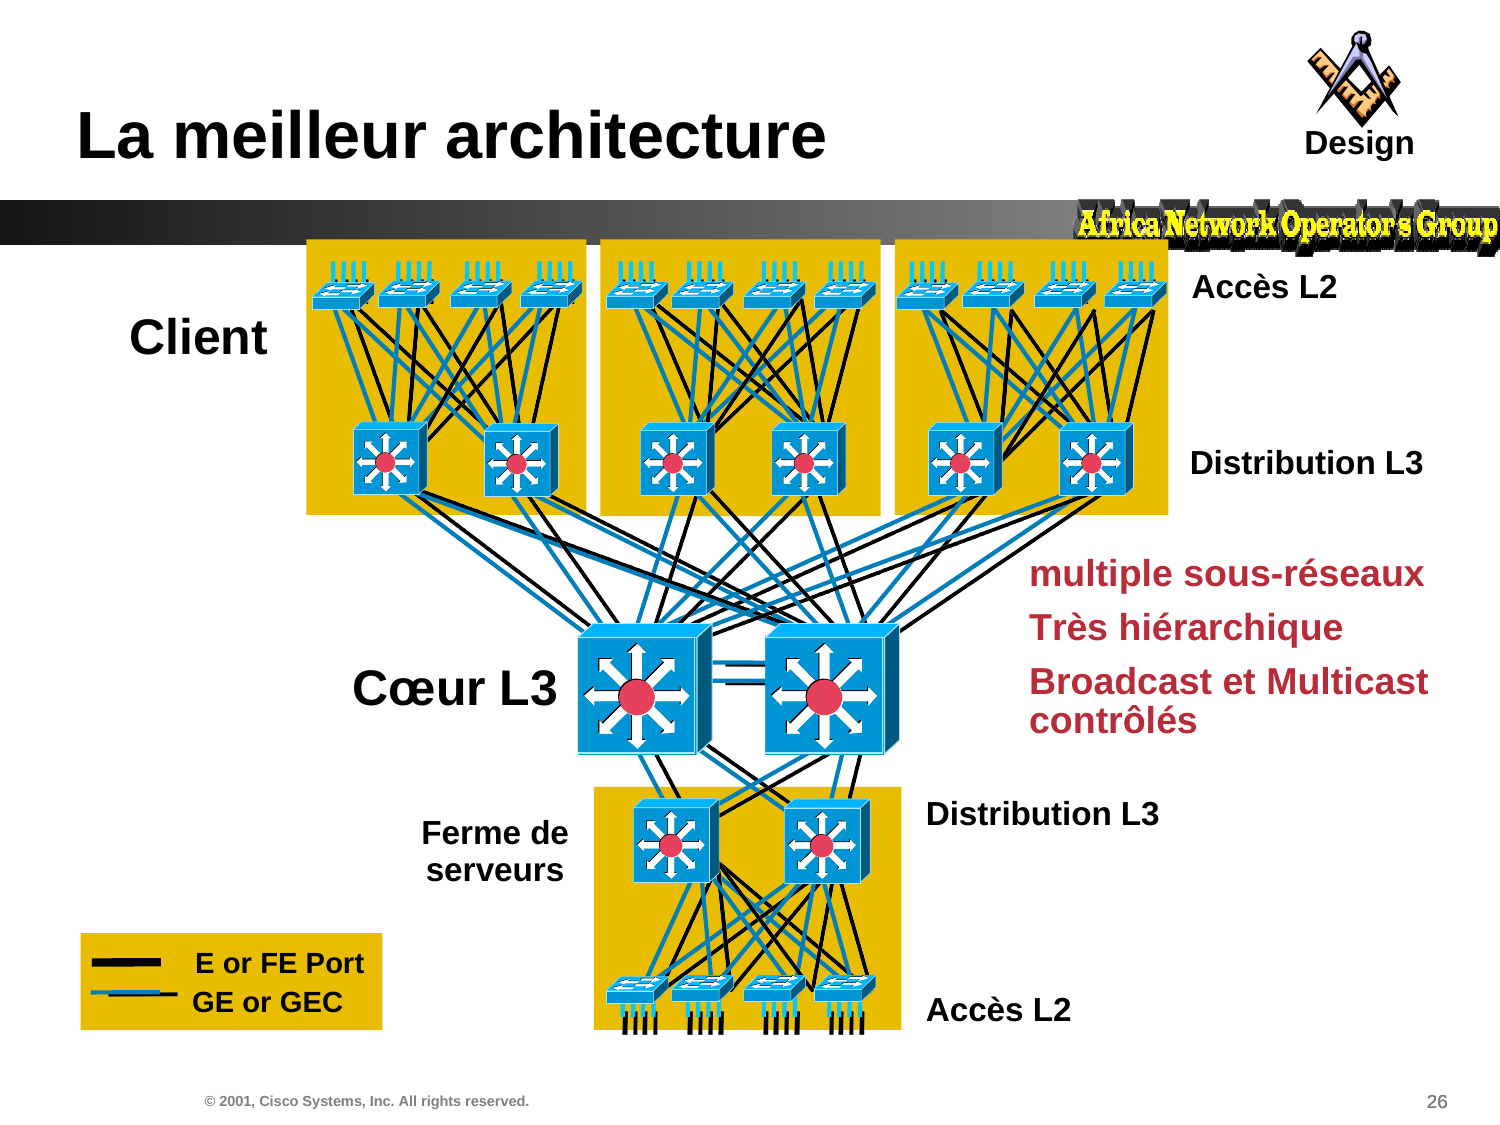

Design
# La meilleur architecture
Accès L2
Client
Distribution L3
multiple sous-réseaux
Très hiérarchique
Broadcast et Multicast contrôlés
Cœur L3
Distribution L3
Ferme de serveurs
E or FE Port
GE or GEC
Accès L2